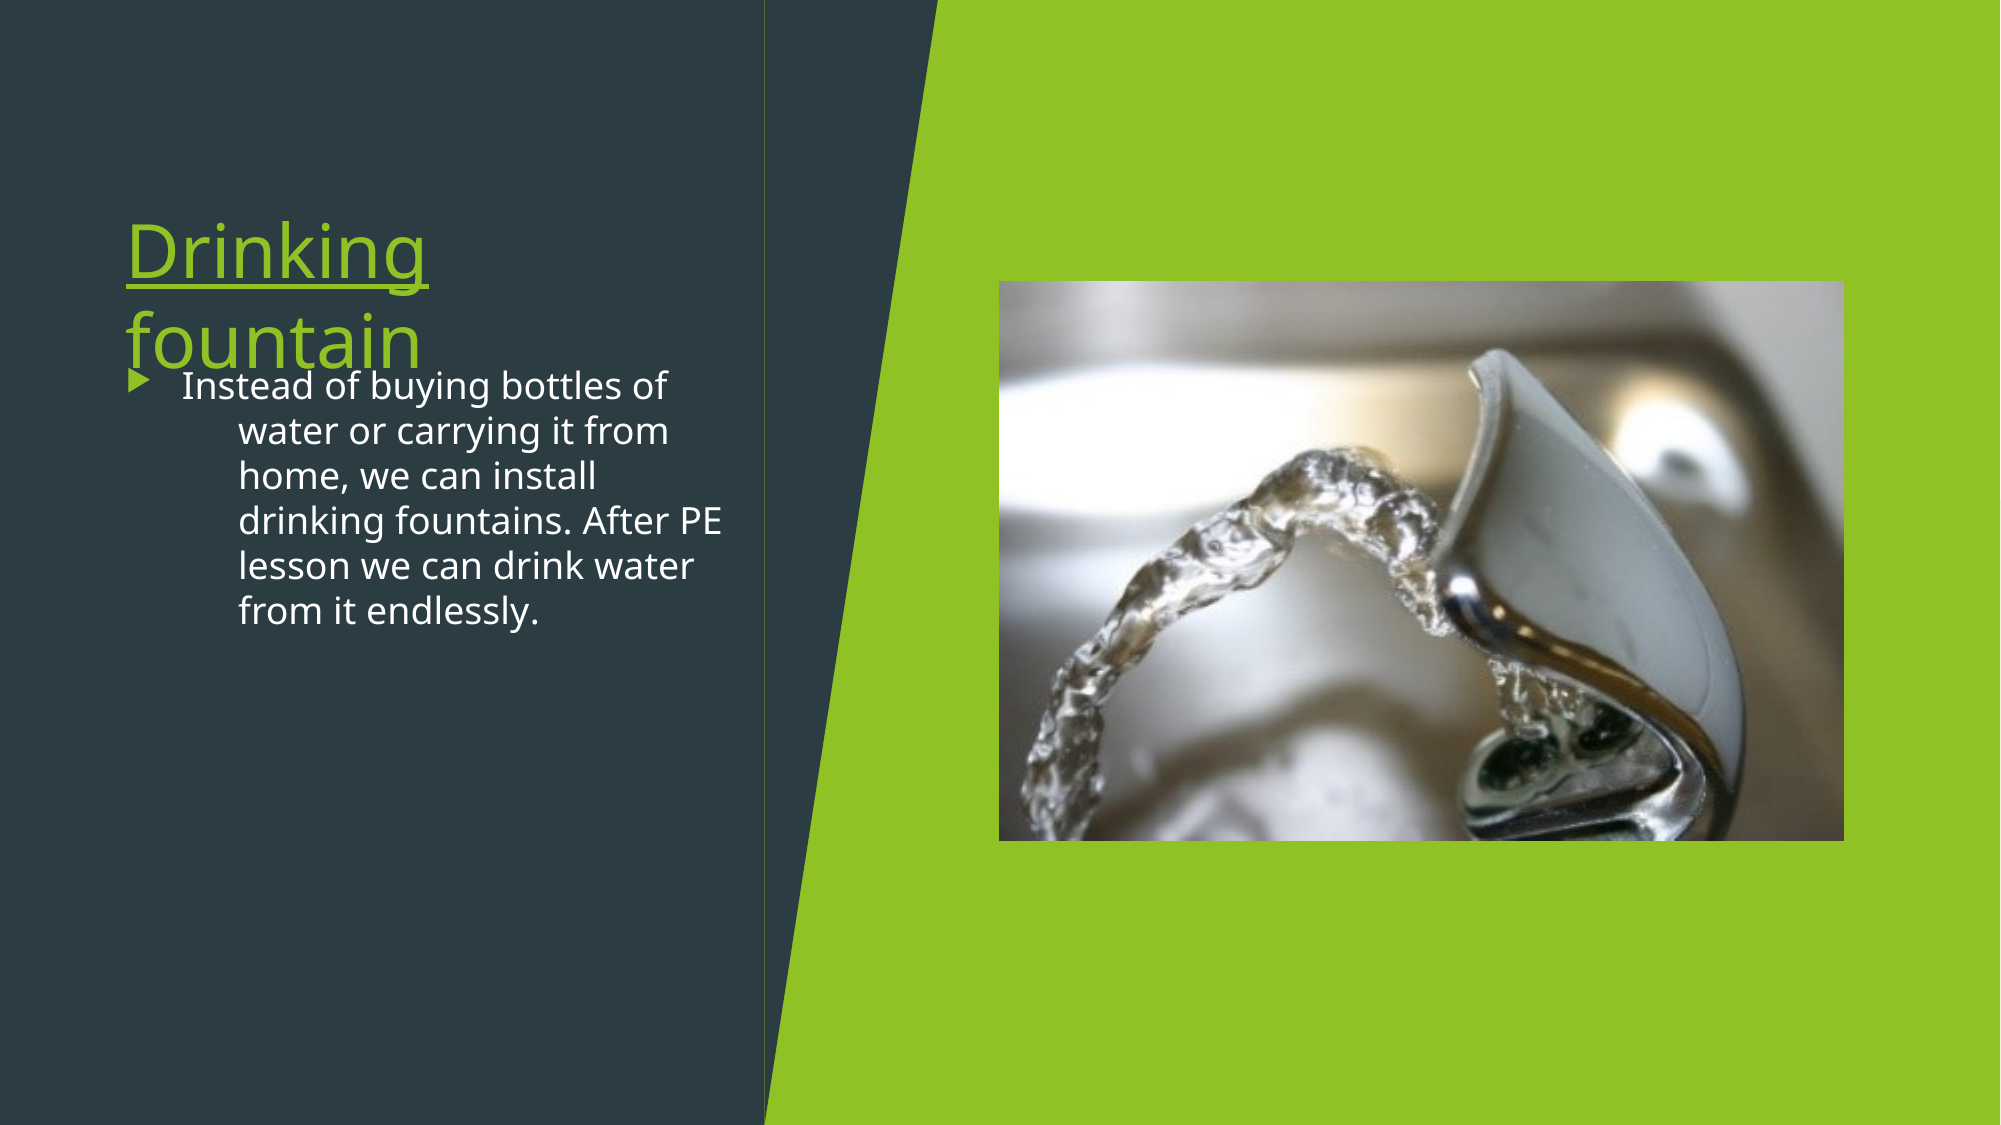

# Drinking  fountain
Instead of buying bottles of water or carrying it from home, we can install drinking fountains. After PE lesson we can drink water from it endlessly.